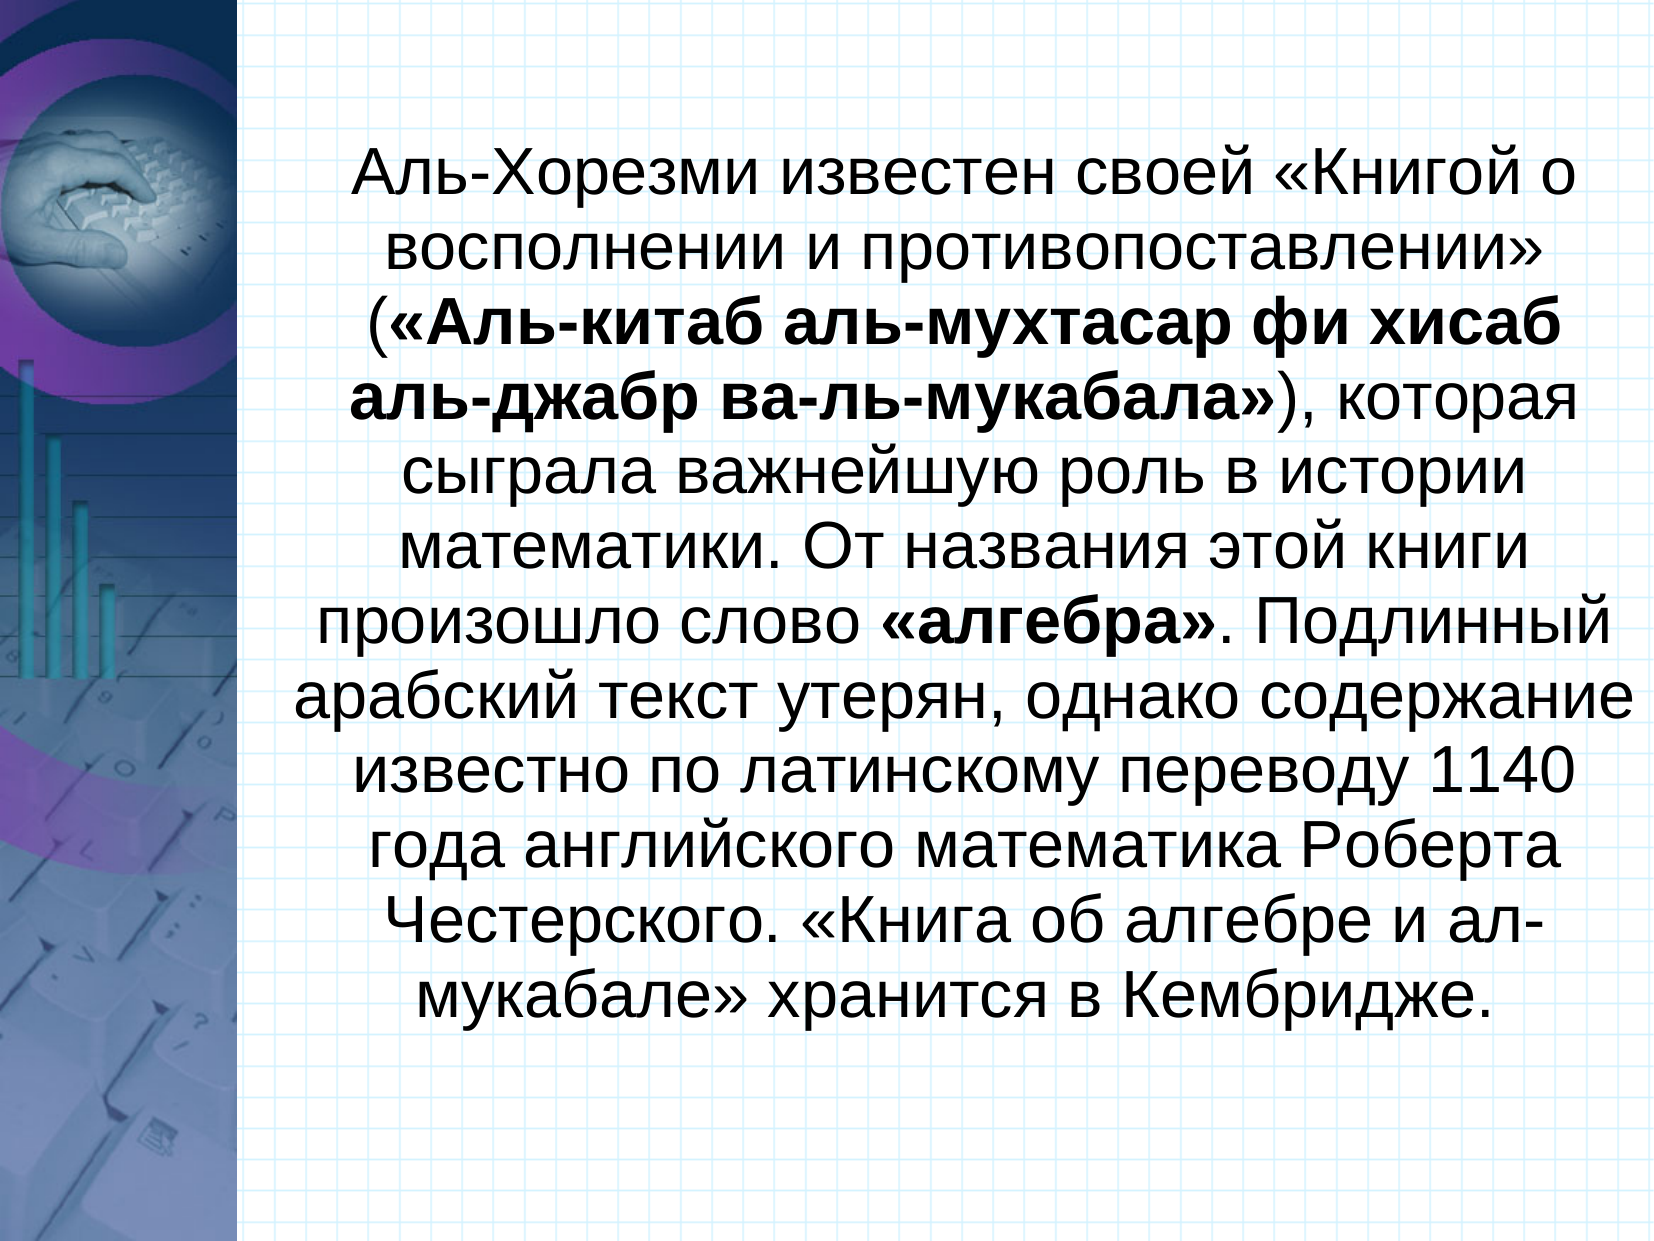

# Аль-Хорезми известен своей «Книгой о восполнении и противопоставлении» («Аль-китаб аль-мухтасар фи хисаб аль-джабр ва-ль-мукабала»), которая сыграла важнейшую роль в истории математики. От названия этой книги произошло слово «алгебра». Подлинный арабский текст утерян, однако содержание известно по латинскому переводу 1140 года английского математика Роберта Честерского. «Книга об алгебре и ал-мукабале» хранится в Кембридже.